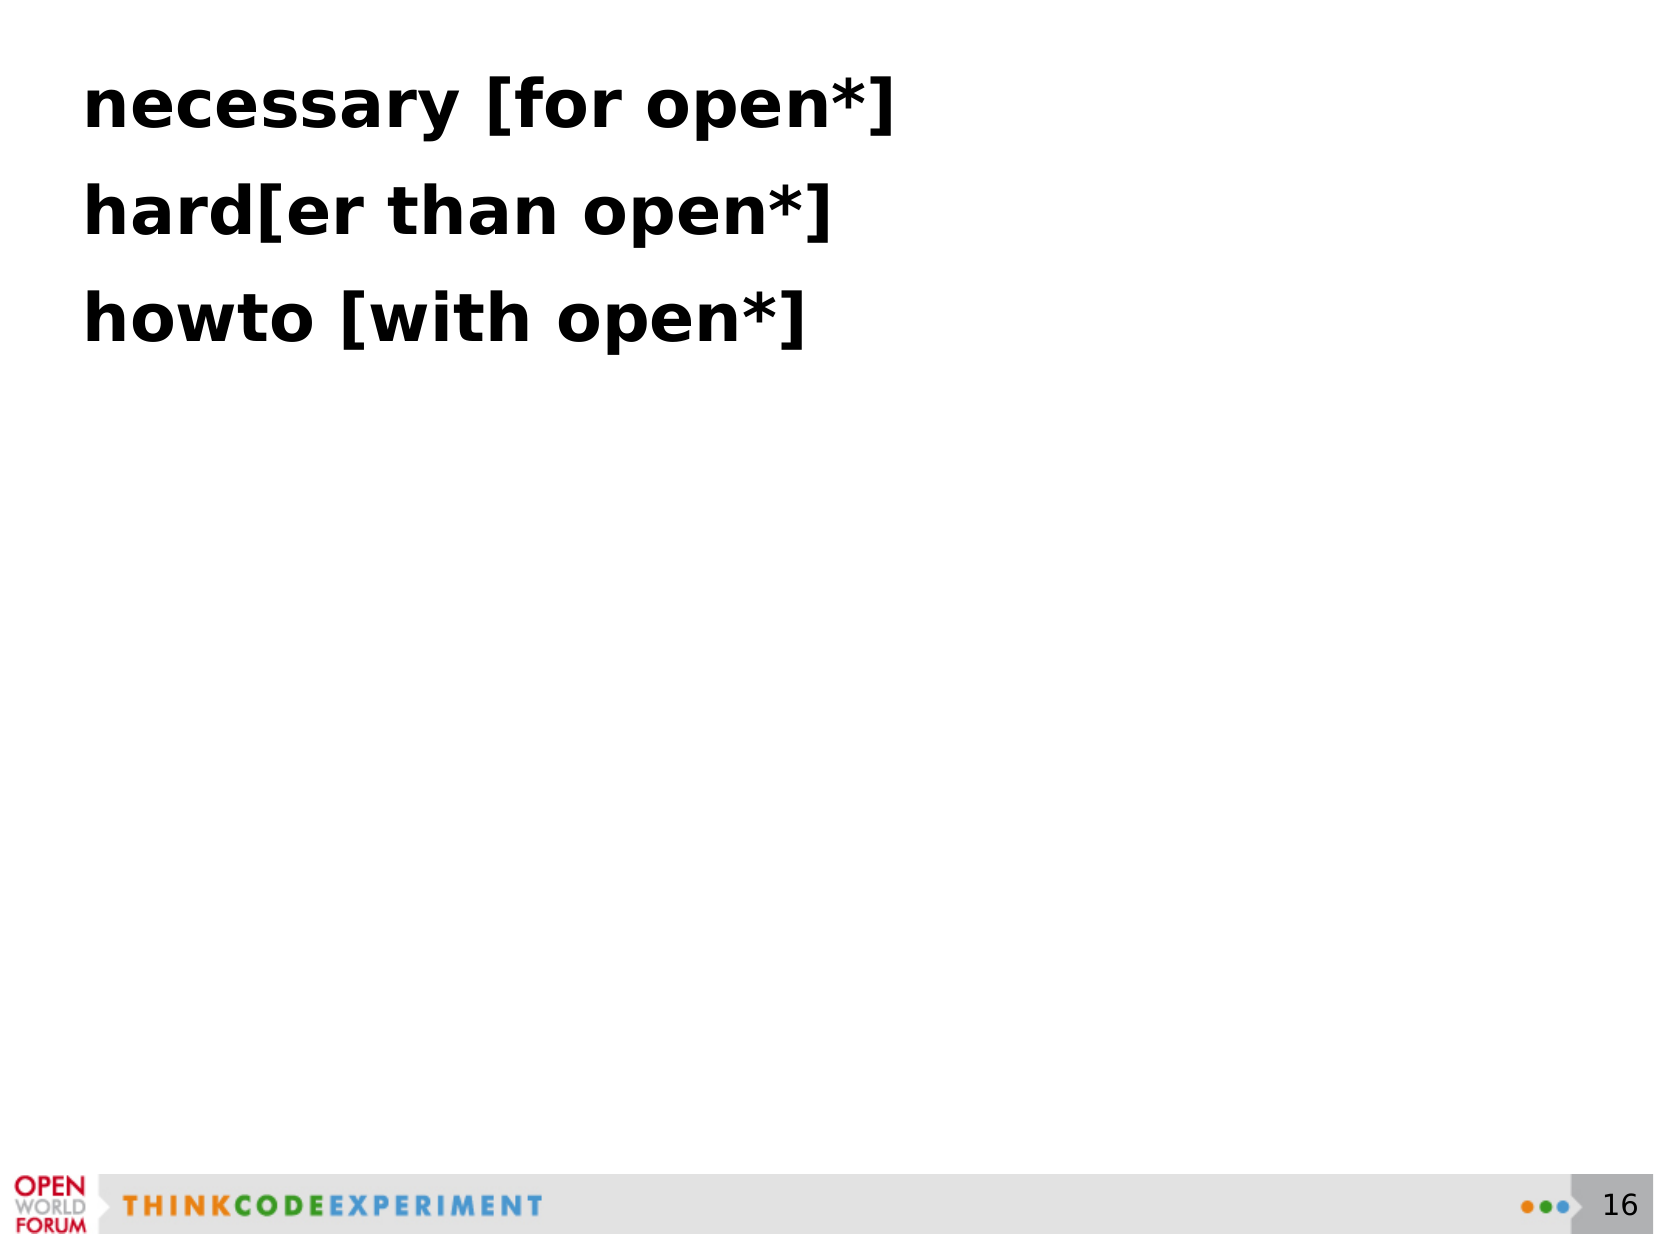

# necessary [for open*]
hard[er than open*]
howto [with open*]